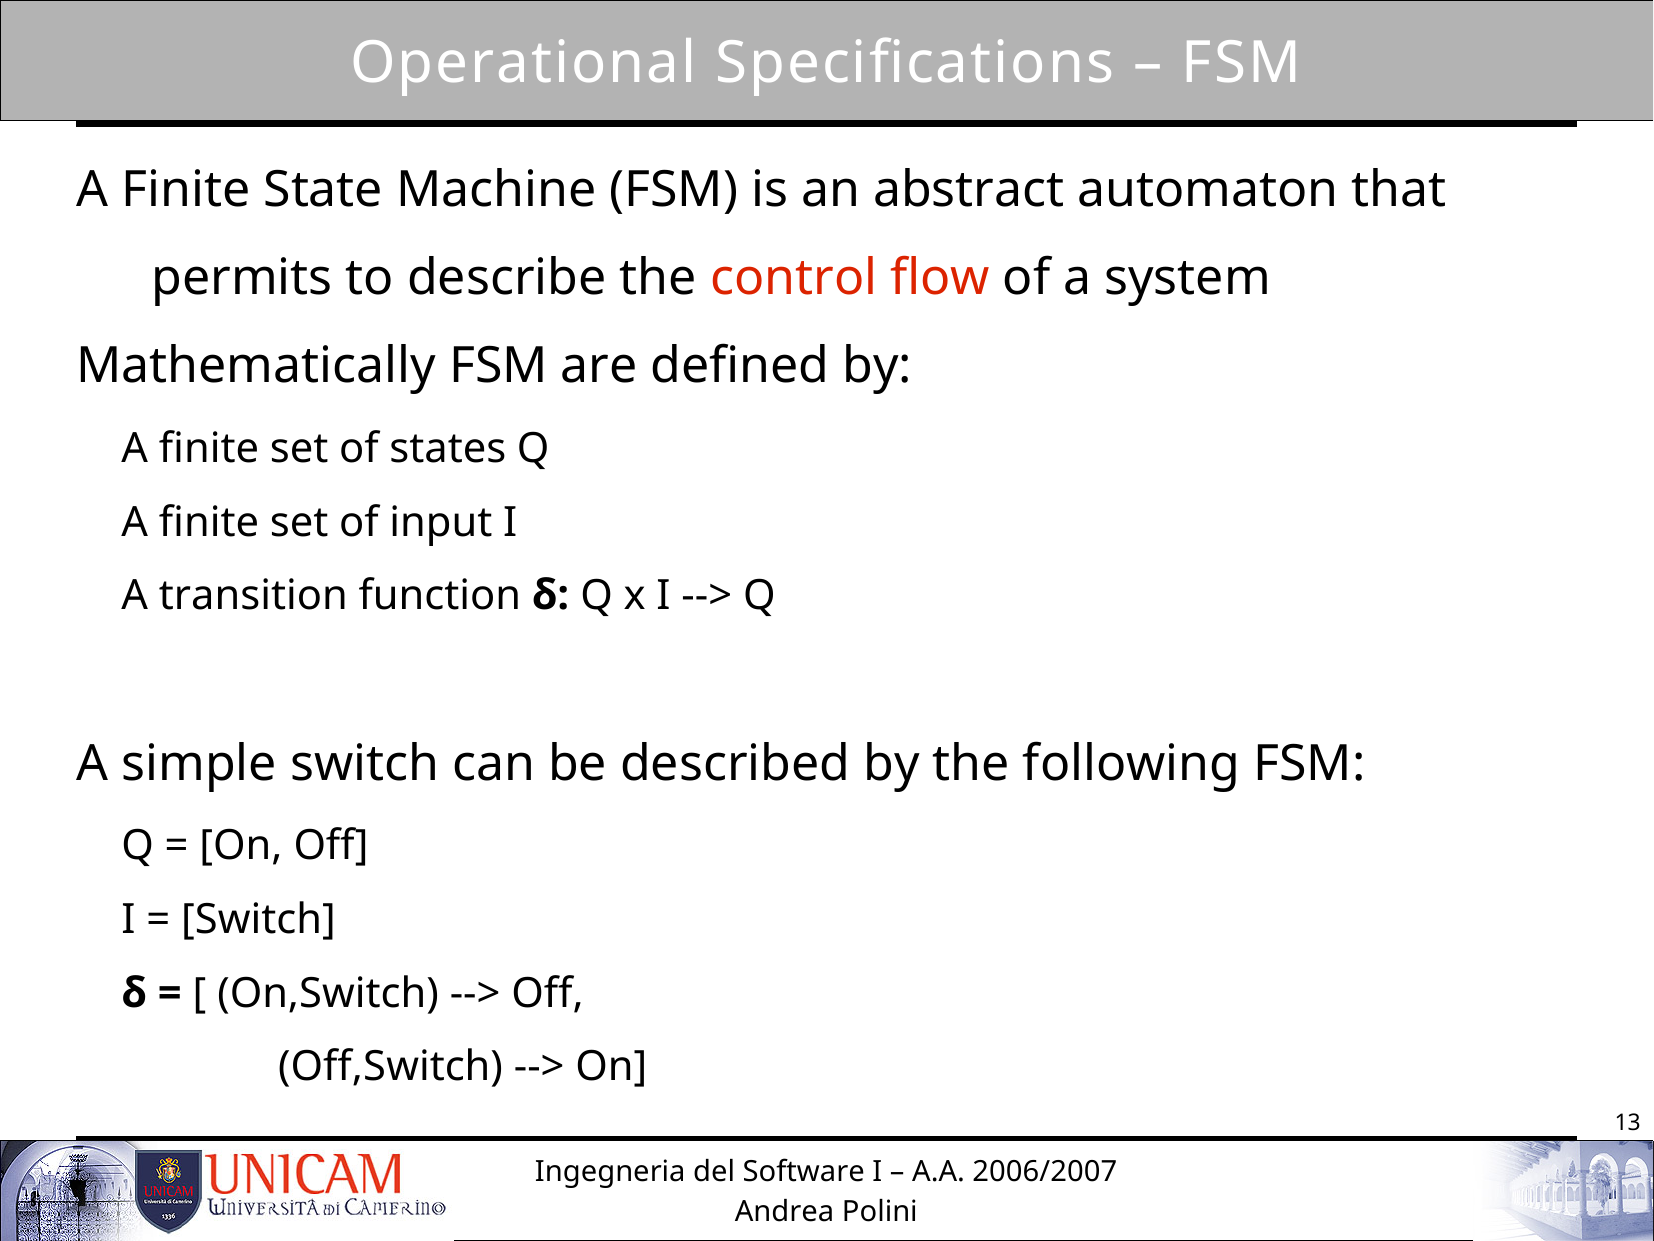

# Operational Specifications – FSM
A Finite State Machine (FSM) is an abstract automaton that permits to describe the control flow of a system
Mathematically FSM are defined by:
A finite set of states Q
A finite set of input I
A transition function δ: Q x I --> Q
A simple switch can be described by the following FSM:
Q = [On, Off]
I = [Switch]
δ = [ (On,Switch) --> Off,
 (Off,Switch) --> On]
13